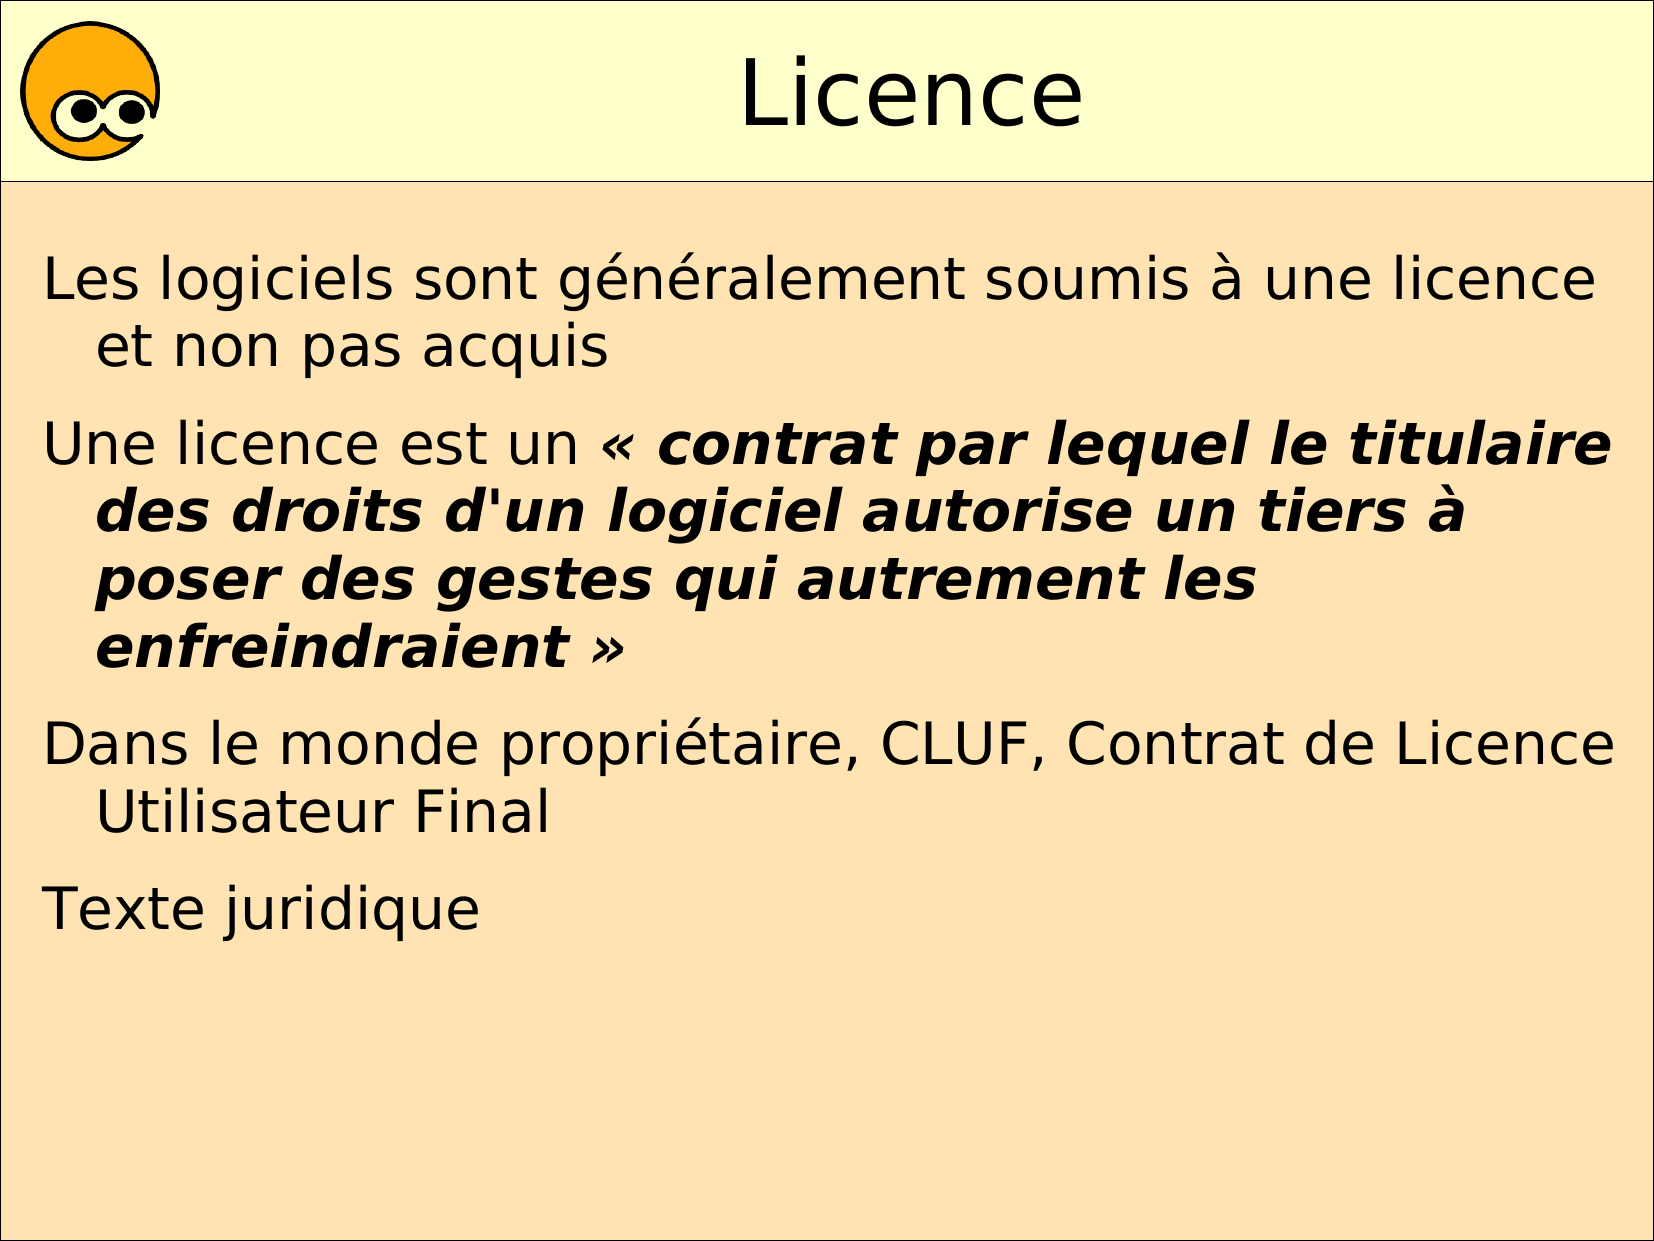

# Licence
Les logiciels sont généralement soumis à une licence et non pas acquis
Une licence est un « contrat par lequel le titulaire des droits d'un logiciel autorise un tiers à poser des gestes qui autrement les enfreindraient »
Dans le monde propriétaire, CLUF, Contrat de Licence Utilisateur Final
Texte juridique